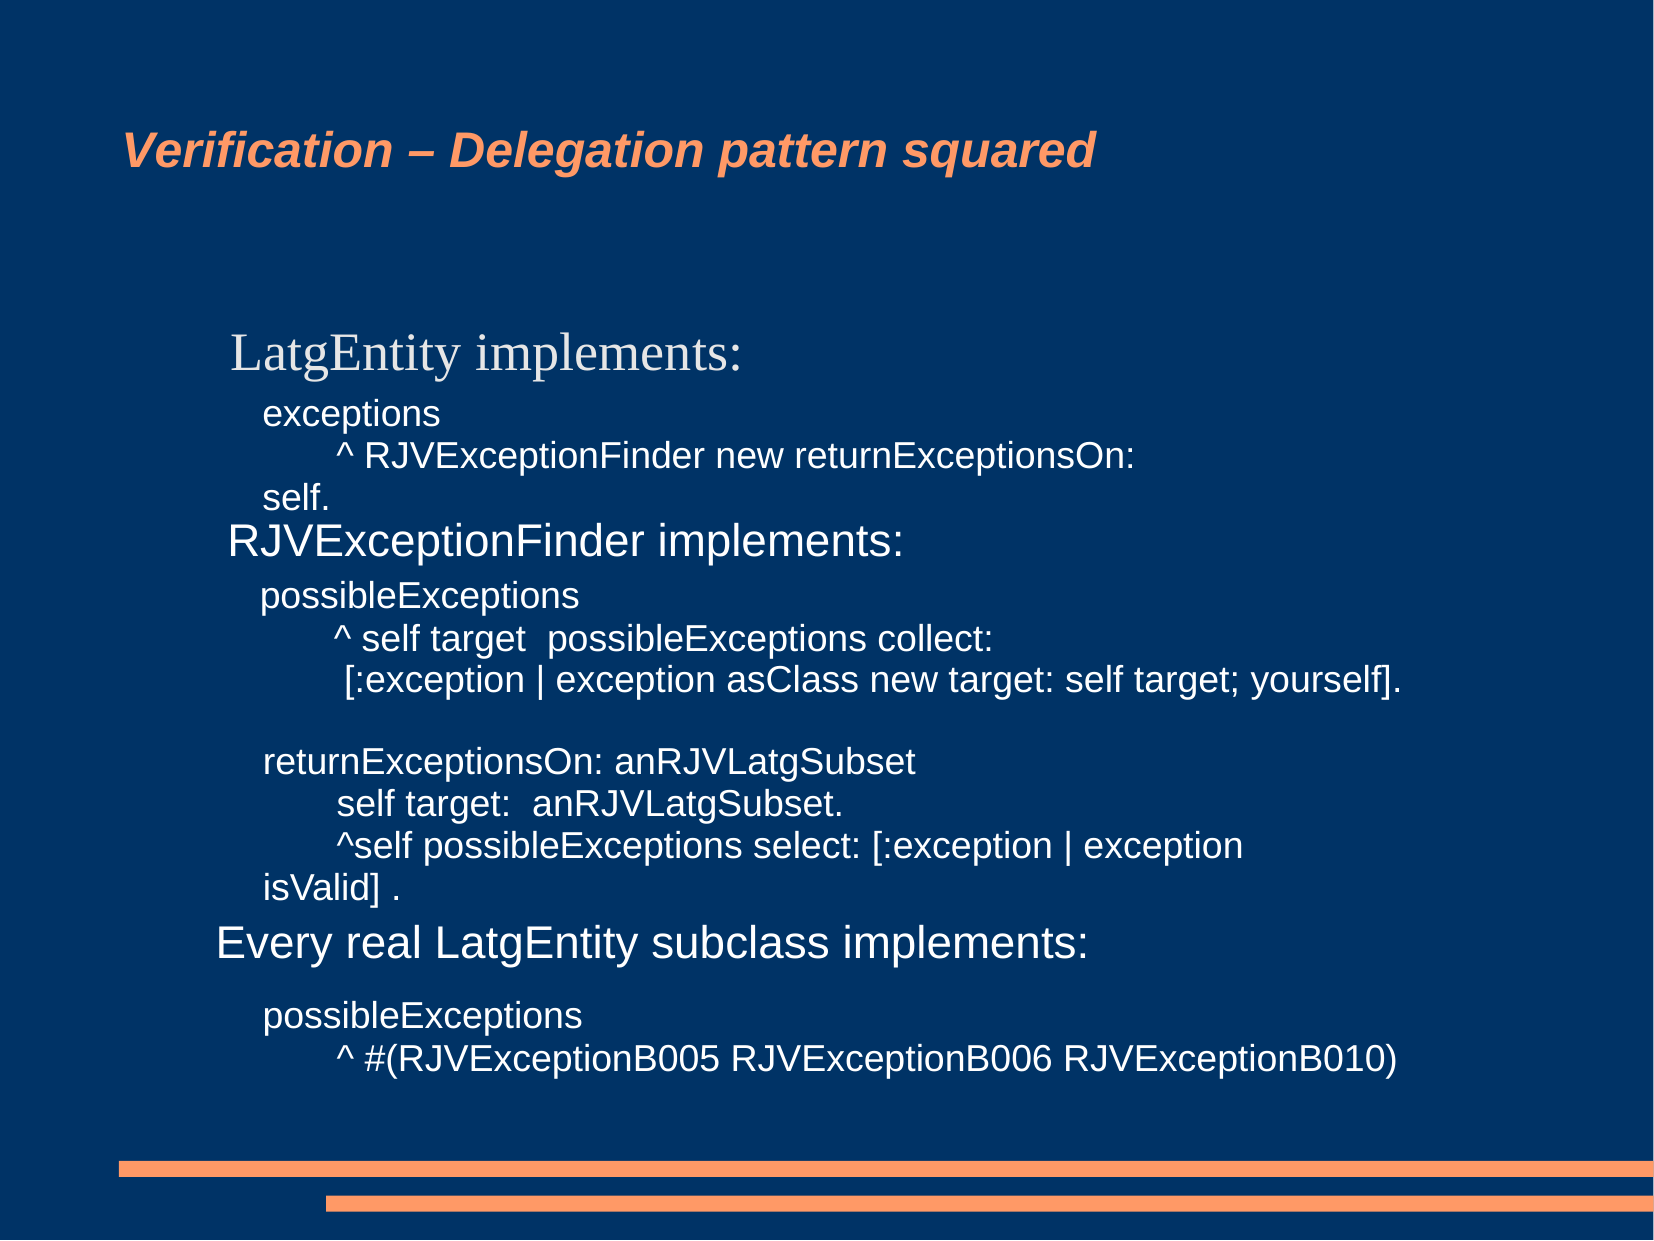

# Verification – Delegation pattern squared
 LatgEntity implements:
exceptions
	^ RJVExceptionFinder new returnExceptionsOn: self.
RJVExceptionFinder implements:
			possibleExceptions
				^ self target possibleExceptions collect:
				 [:exception | exception asClass new target: self target; yourself].
returnExceptionsOn: anRJVLatgSubset
	self target: anRJVLatgSubset.
	^self possibleExceptions select: [:exception | exception isValid] .
Every real LatgEntity subclass implements:
possibleExceptions
	^ #(RJVExceptionB005 RJVExceptionB006 RJVExceptionB010)